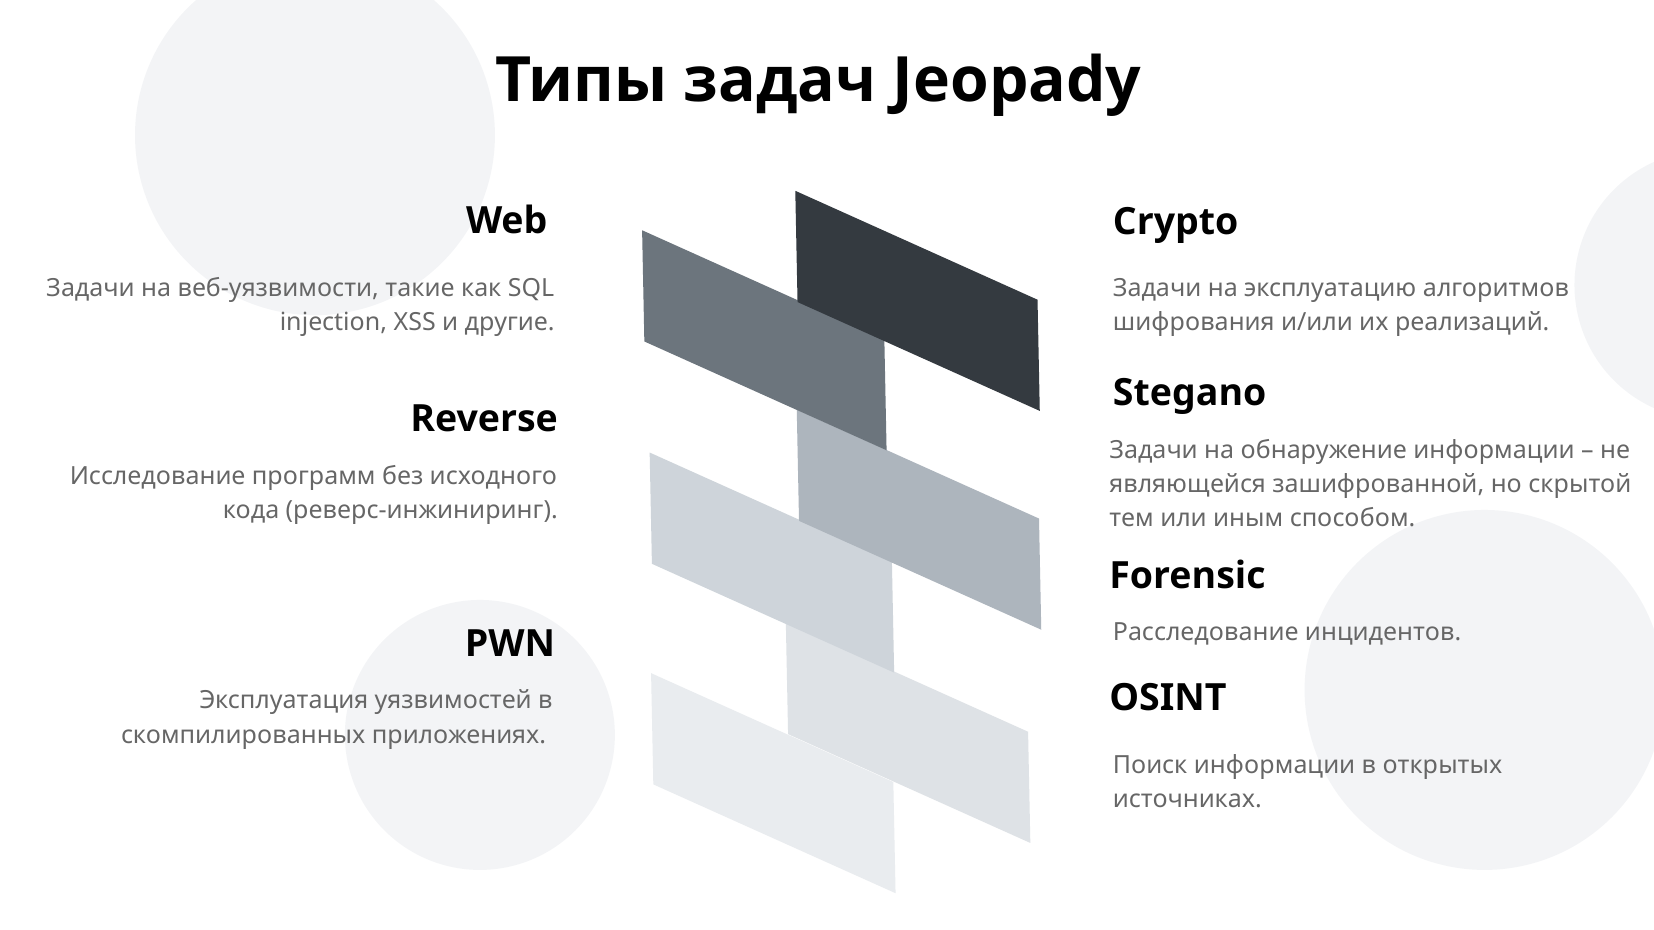

# Типы задач Jeopady
Web
Crypto
Задачи на веб-уязвимости, такие как SQL injection, XSS и другие.
Задачи на эксплуатацию алгоритмов шифрования и/или их реализаций.
Stegano
Reverse
Задачи на обнаружение информации – не являющейся зашифрованной, но скрытой тем или иным способом.
Исследование программ без исходного кода (реверс-инжиниринг).
Forensic
Расследование инцидентов.
PWN
OSINT
Эксплуатация уязвимостей в скомпилированных приложениях.
Поиск информации в открытых источниках.